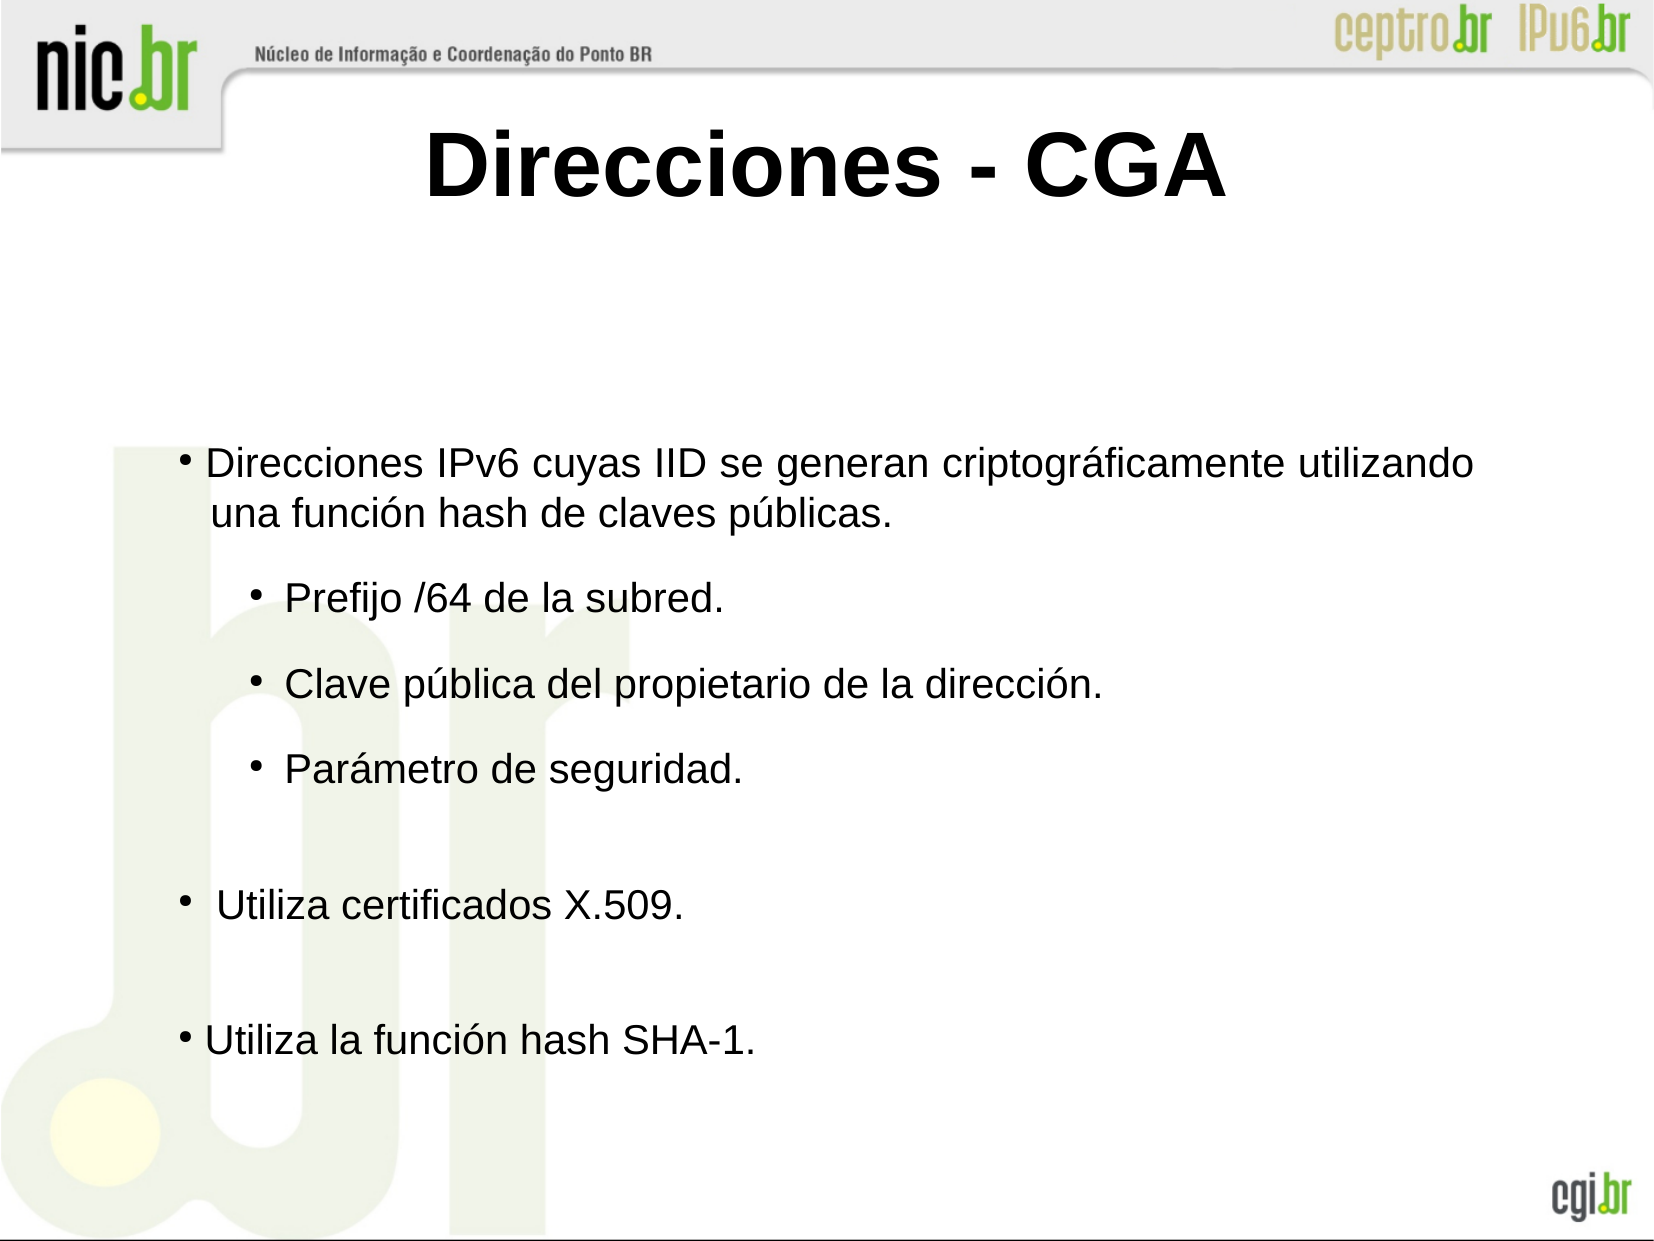

Direcciones - CGA
 Direcciones IPv6 cuyas IID se generan criptográficamente utilizando una función hash de claves públicas.
Prefijo /64 de la subred.
Clave pública del propietario de la dirección.
Parámetro de seguridad.
 Utiliza certificados X.509.
 Utiliza la función hash SHA-1.